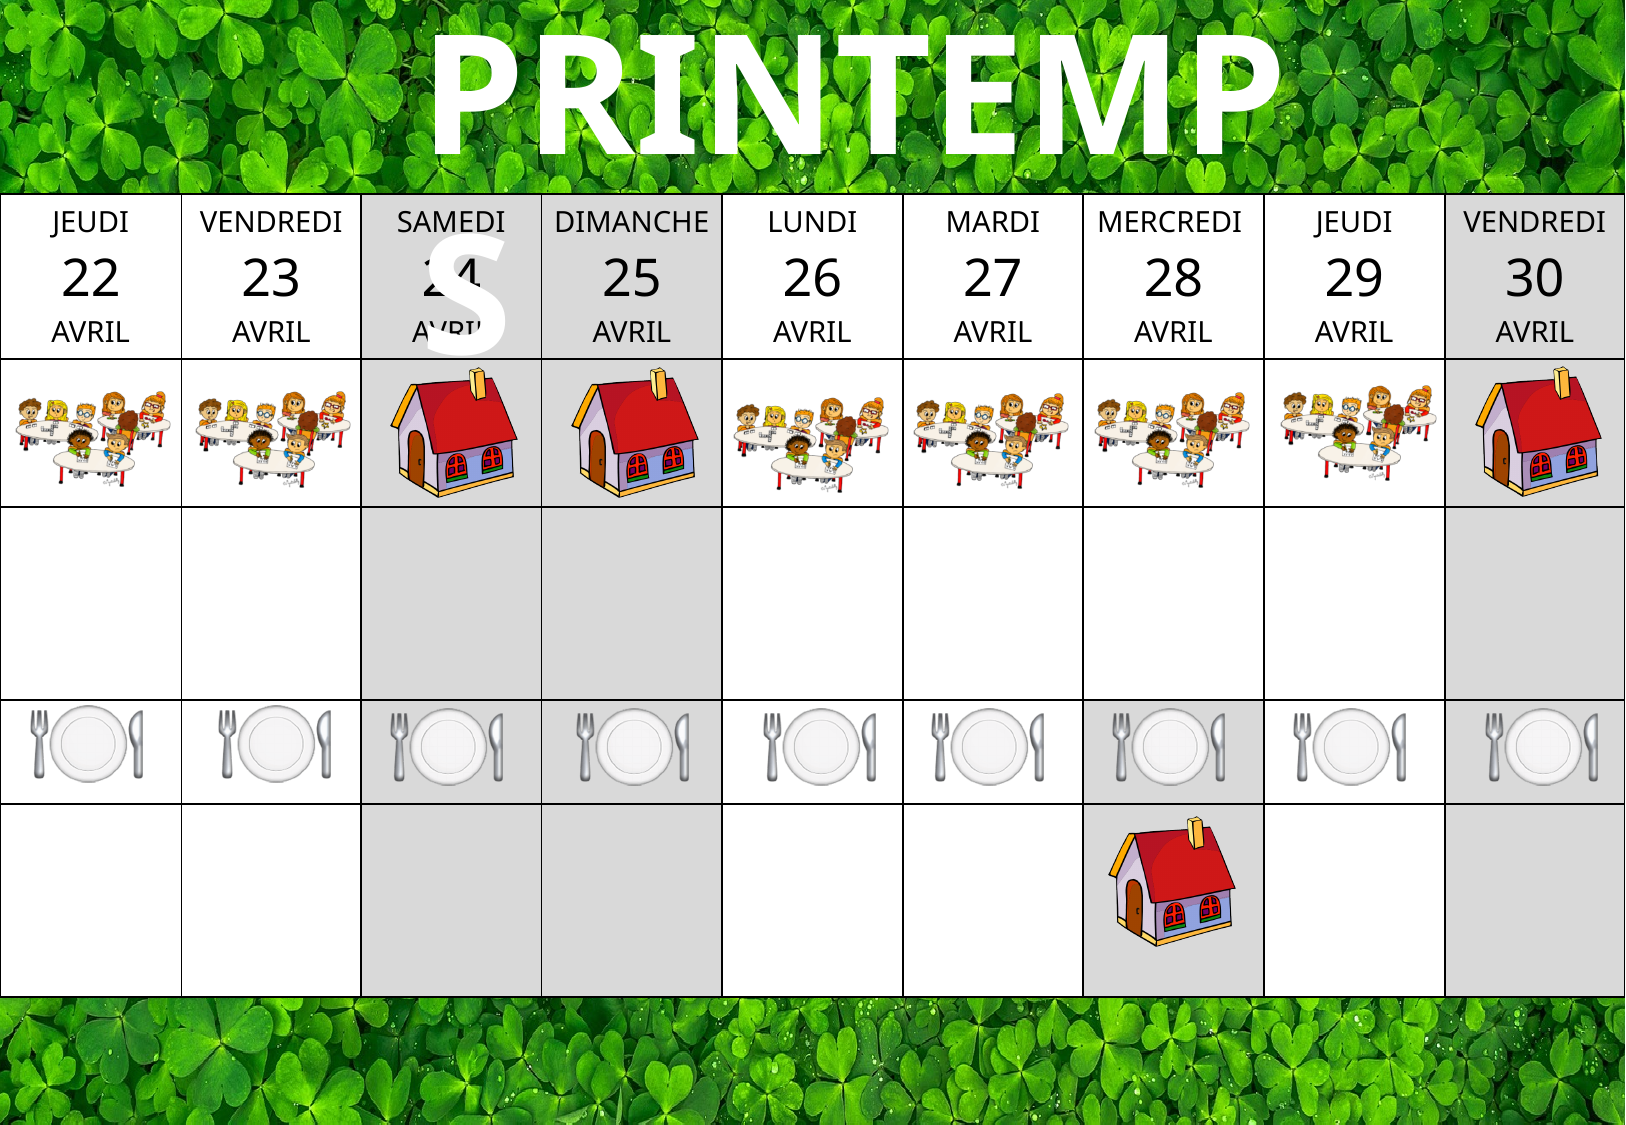

PRINTEMPS
| JEUDI 22 AVRIL | VENDREDI 23 AVRIL | SAMEDI 24 AVRIL | DIMANCHE 25 AVRIL | LUNDI 26 AVRIL | MARDI 27 AVRIL | MERCREDI 28 AVRIL | JEUDI 29 AVRIL | VENDREDI 30 AVRIL |
| --- | --- | --- | --- | --- | --- | --- | --- | --- |
| | | | | | | | | |
| | | | | | | | | |
| | | | | | | | | |
| | | | | | | | | |